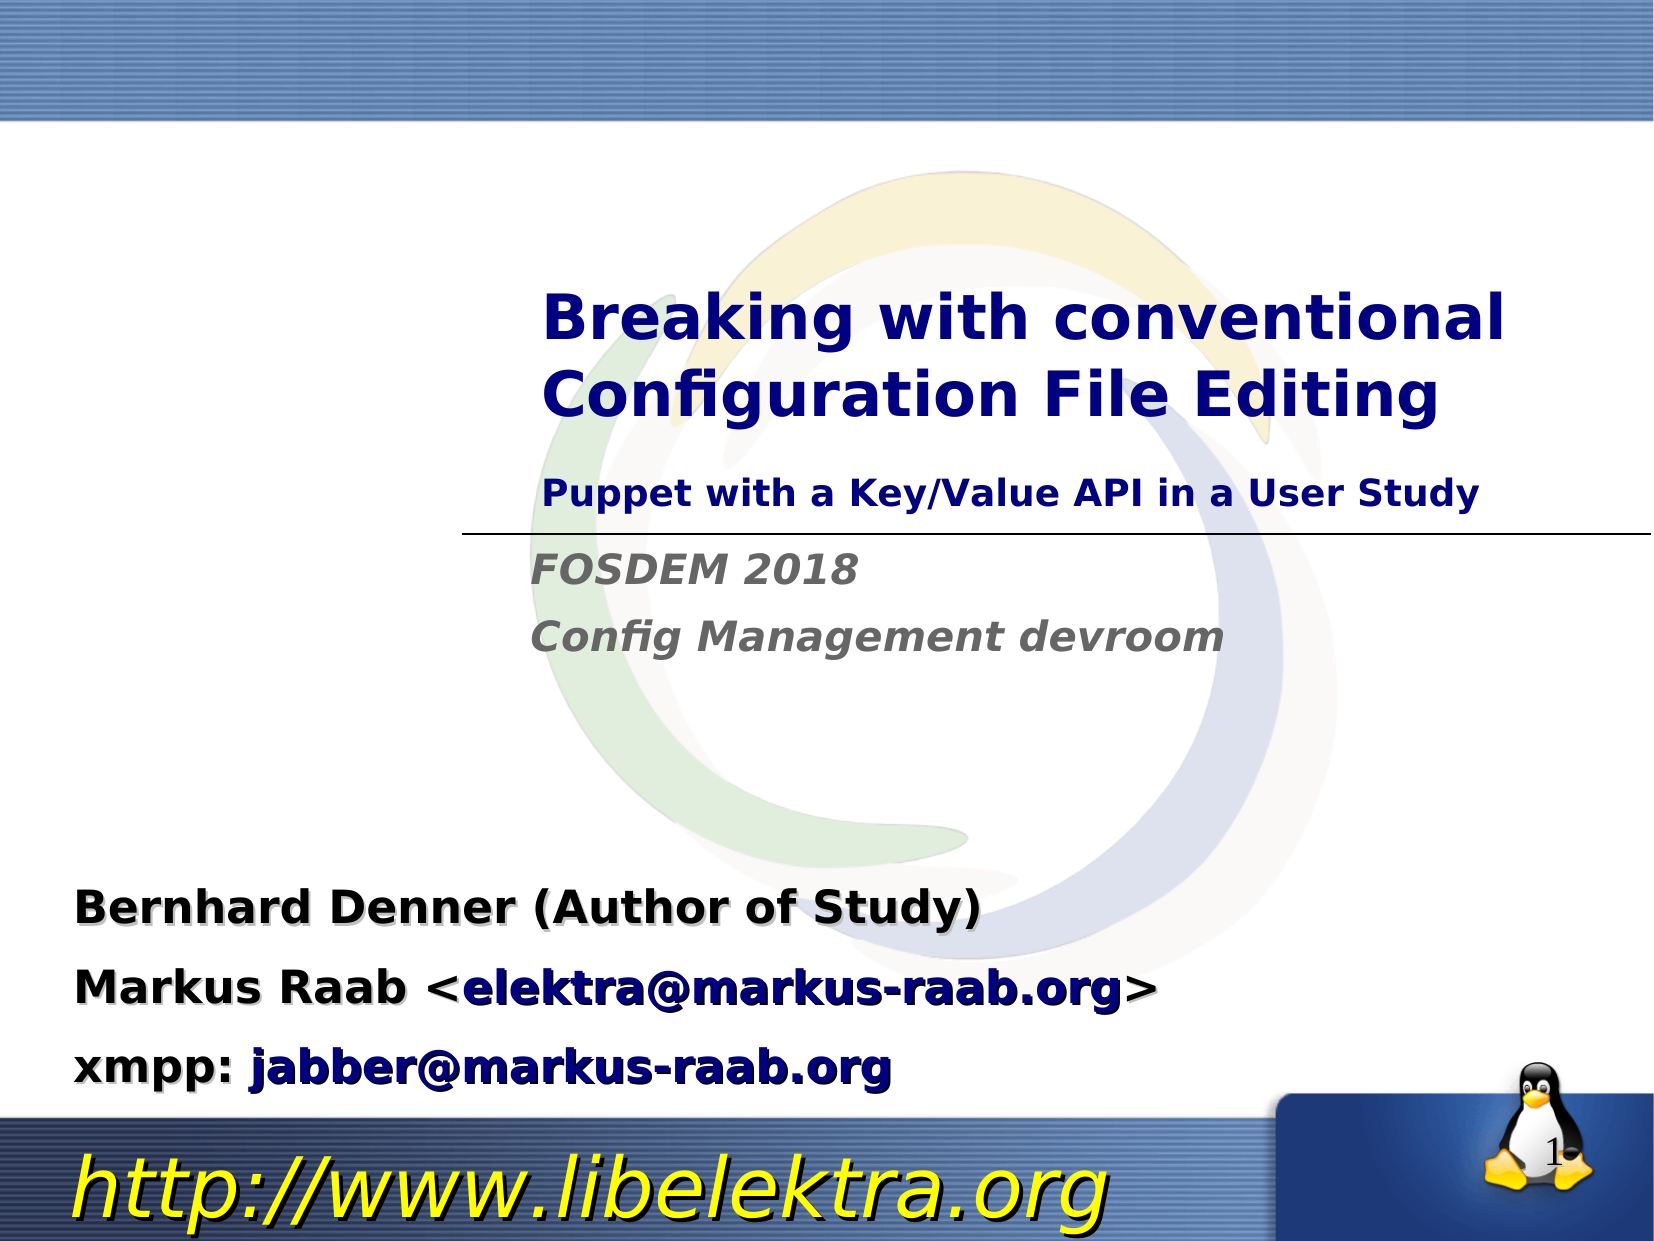

Breaking with conventional Configuration File Editing
Puppet with a Key/Value API in a User Study
FOSDEM 2018
Config Management devroom
Bernhard Denner (Author of Study)
Markus Raab <elektra@markus-raab.org>
xmpp: jabber@markus-raab.org